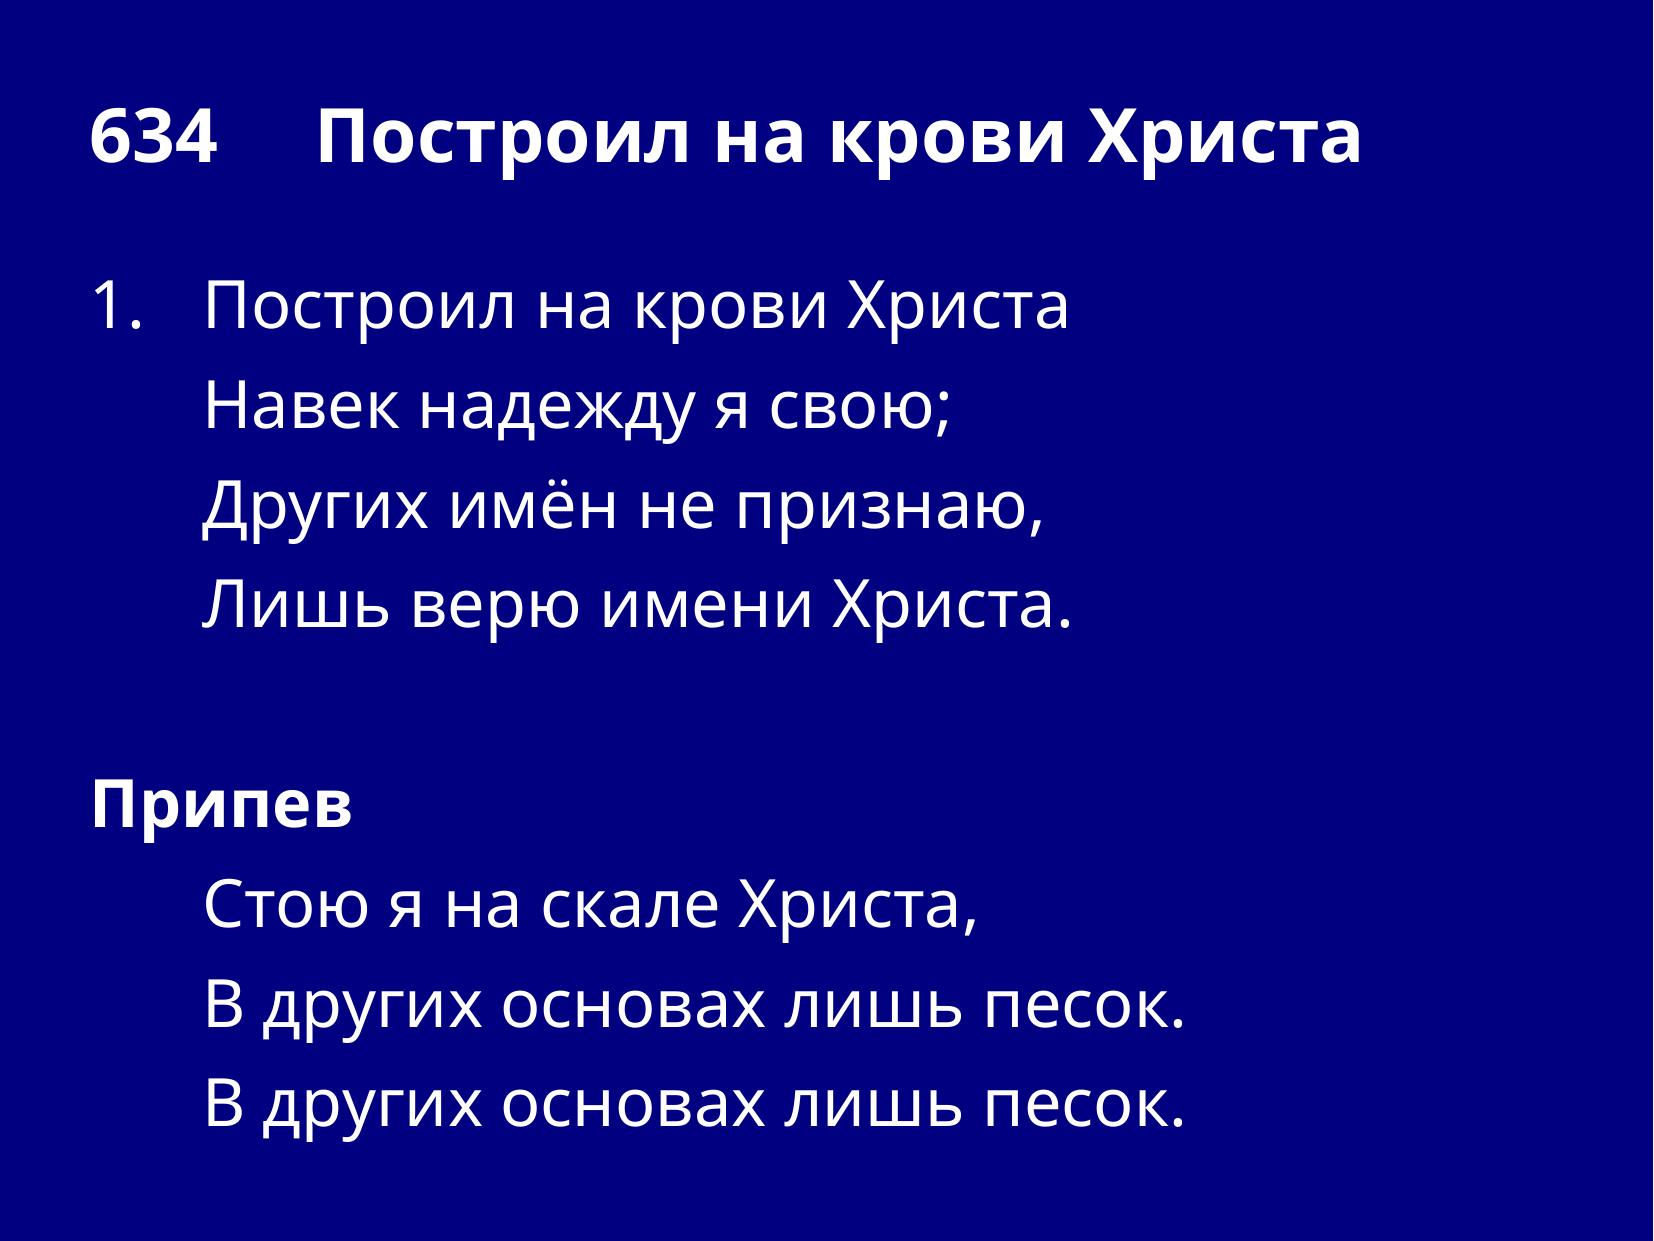

634	Построил на крови Христа
1.	Построил на крови Христа
	Навек надежду я свою;
	Других имён не признаю,
	Лишь верю имени Христа.
Припев
	Стою я на скале Христа,
	В других основах лишь песок.
	В других основах лишь песок.